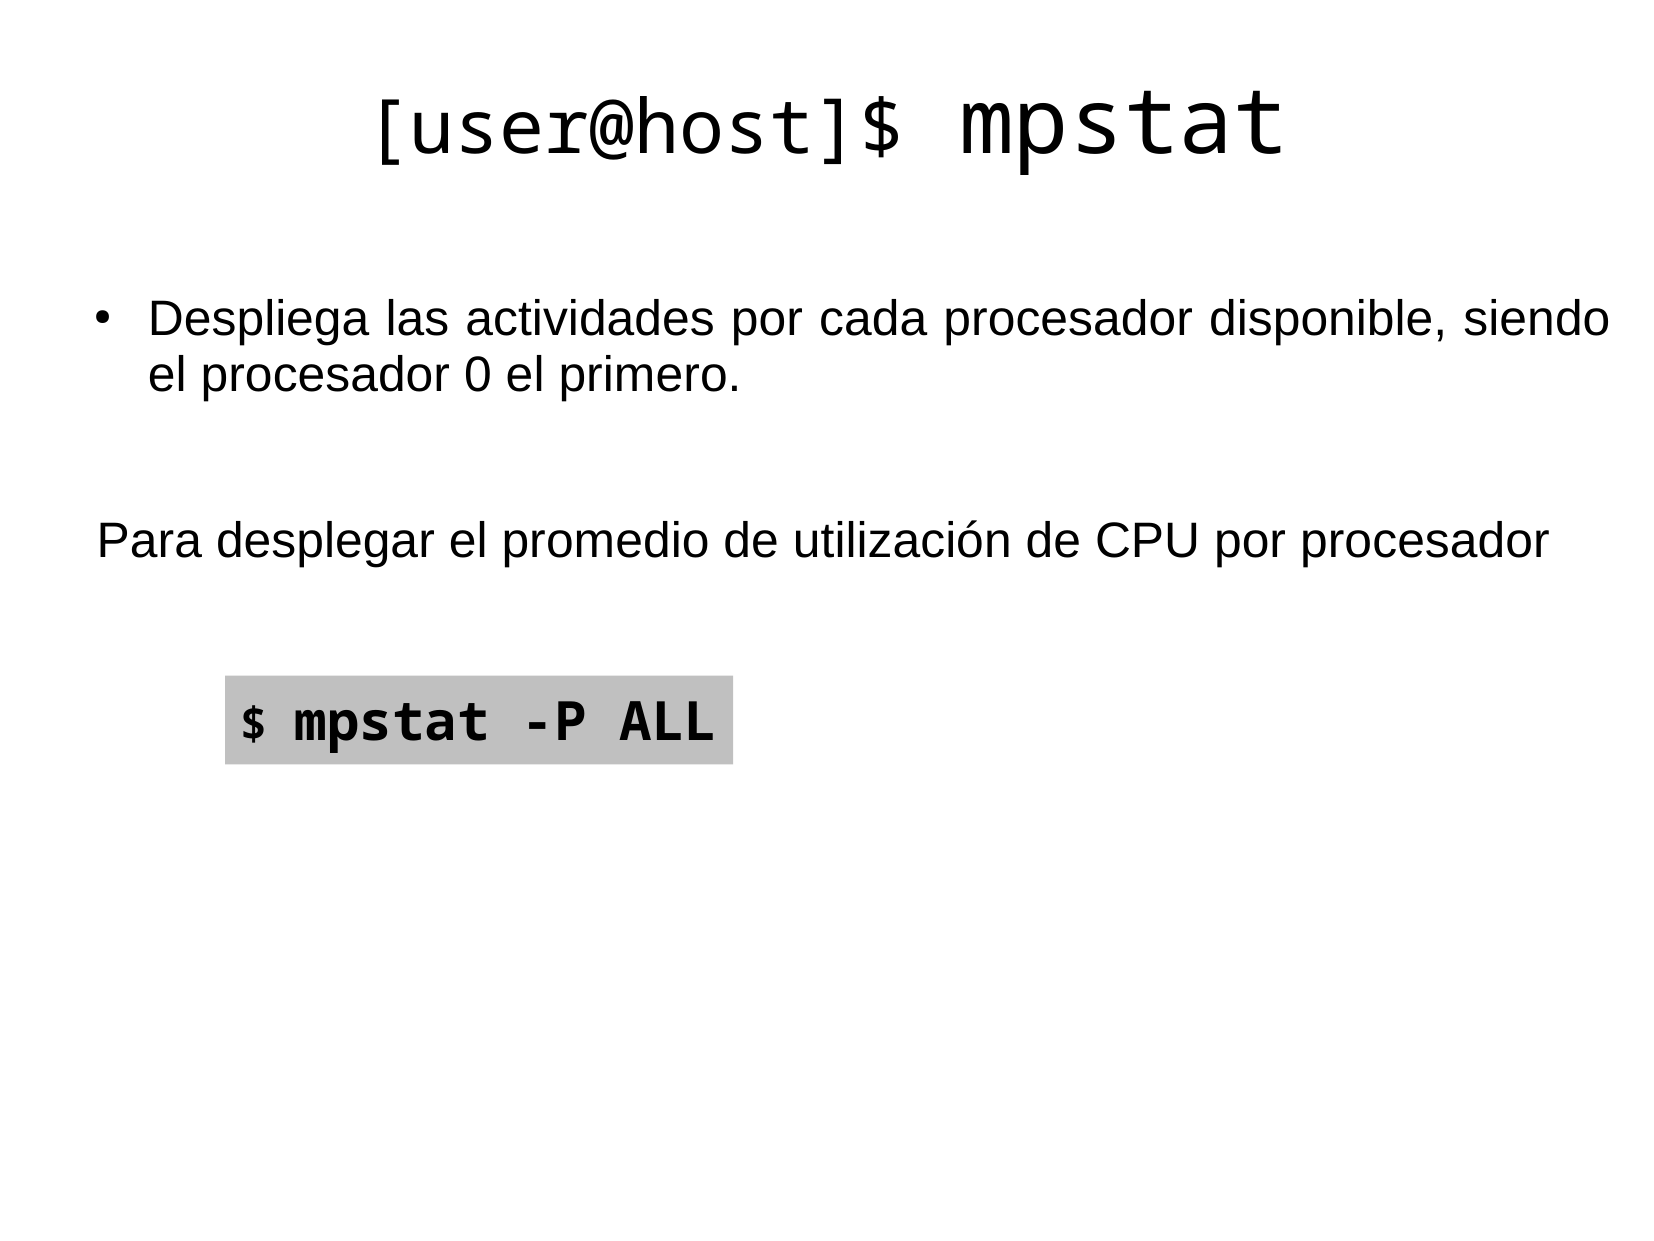

# [user@host]$ mpstat
Despliega las actividades por cada procesador disponible, siendo el procesador 0 el primero.
 Para desplegar el promedio de utilización de CPU por procesador
$ mpstat -P ALL